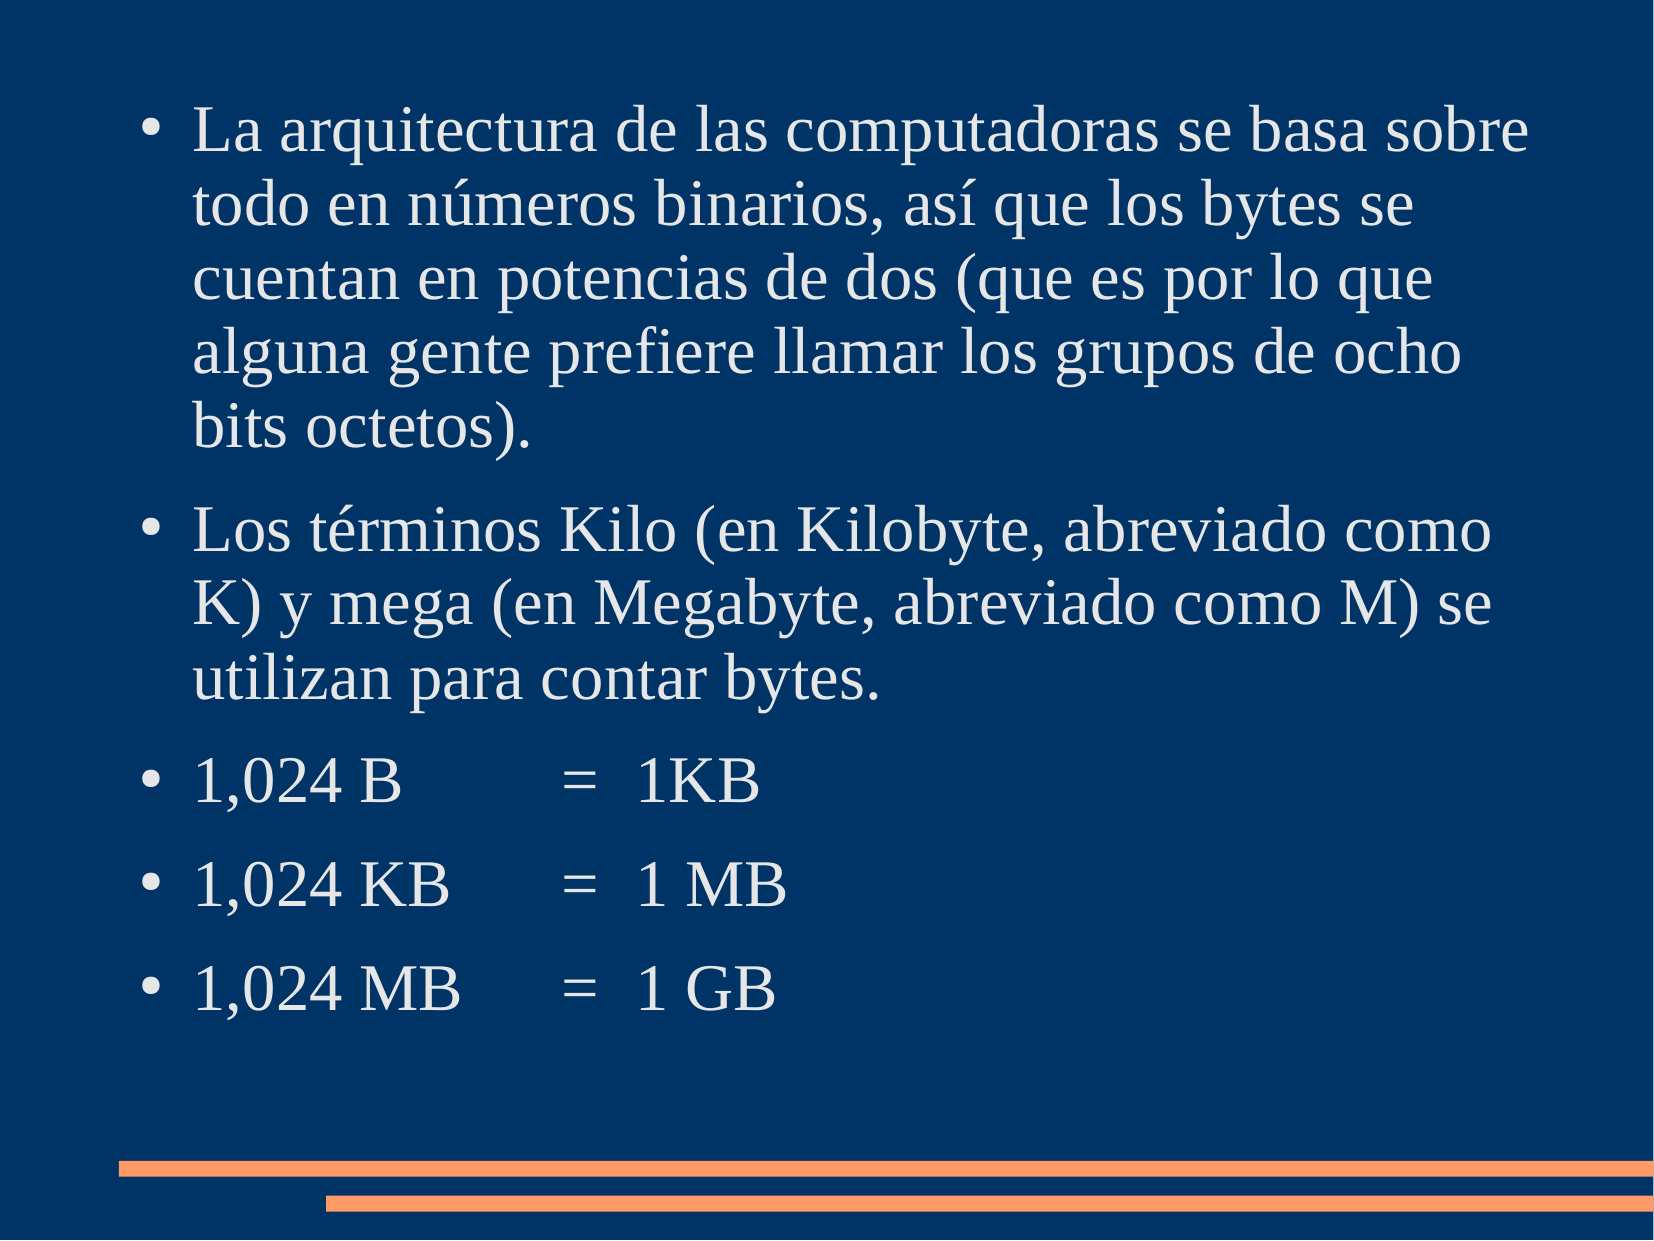

# La arquitectura de las computadoras se basa sobre todo en números binarios, así que los bytes se cuentan en potencias de dos (que es por lo que alguna gente prefiere llamar los grupos de ocho bits octetos).
Los términos Kilo (en Kilobyte, abreviado como K) y mega (en Megabyte, abreviado como M) se utilizan para contar bytes.
1,024 B 	= 	1KB
1,024 KB 		= 	1 MB
1,024 MB 	 	= 	1 GB